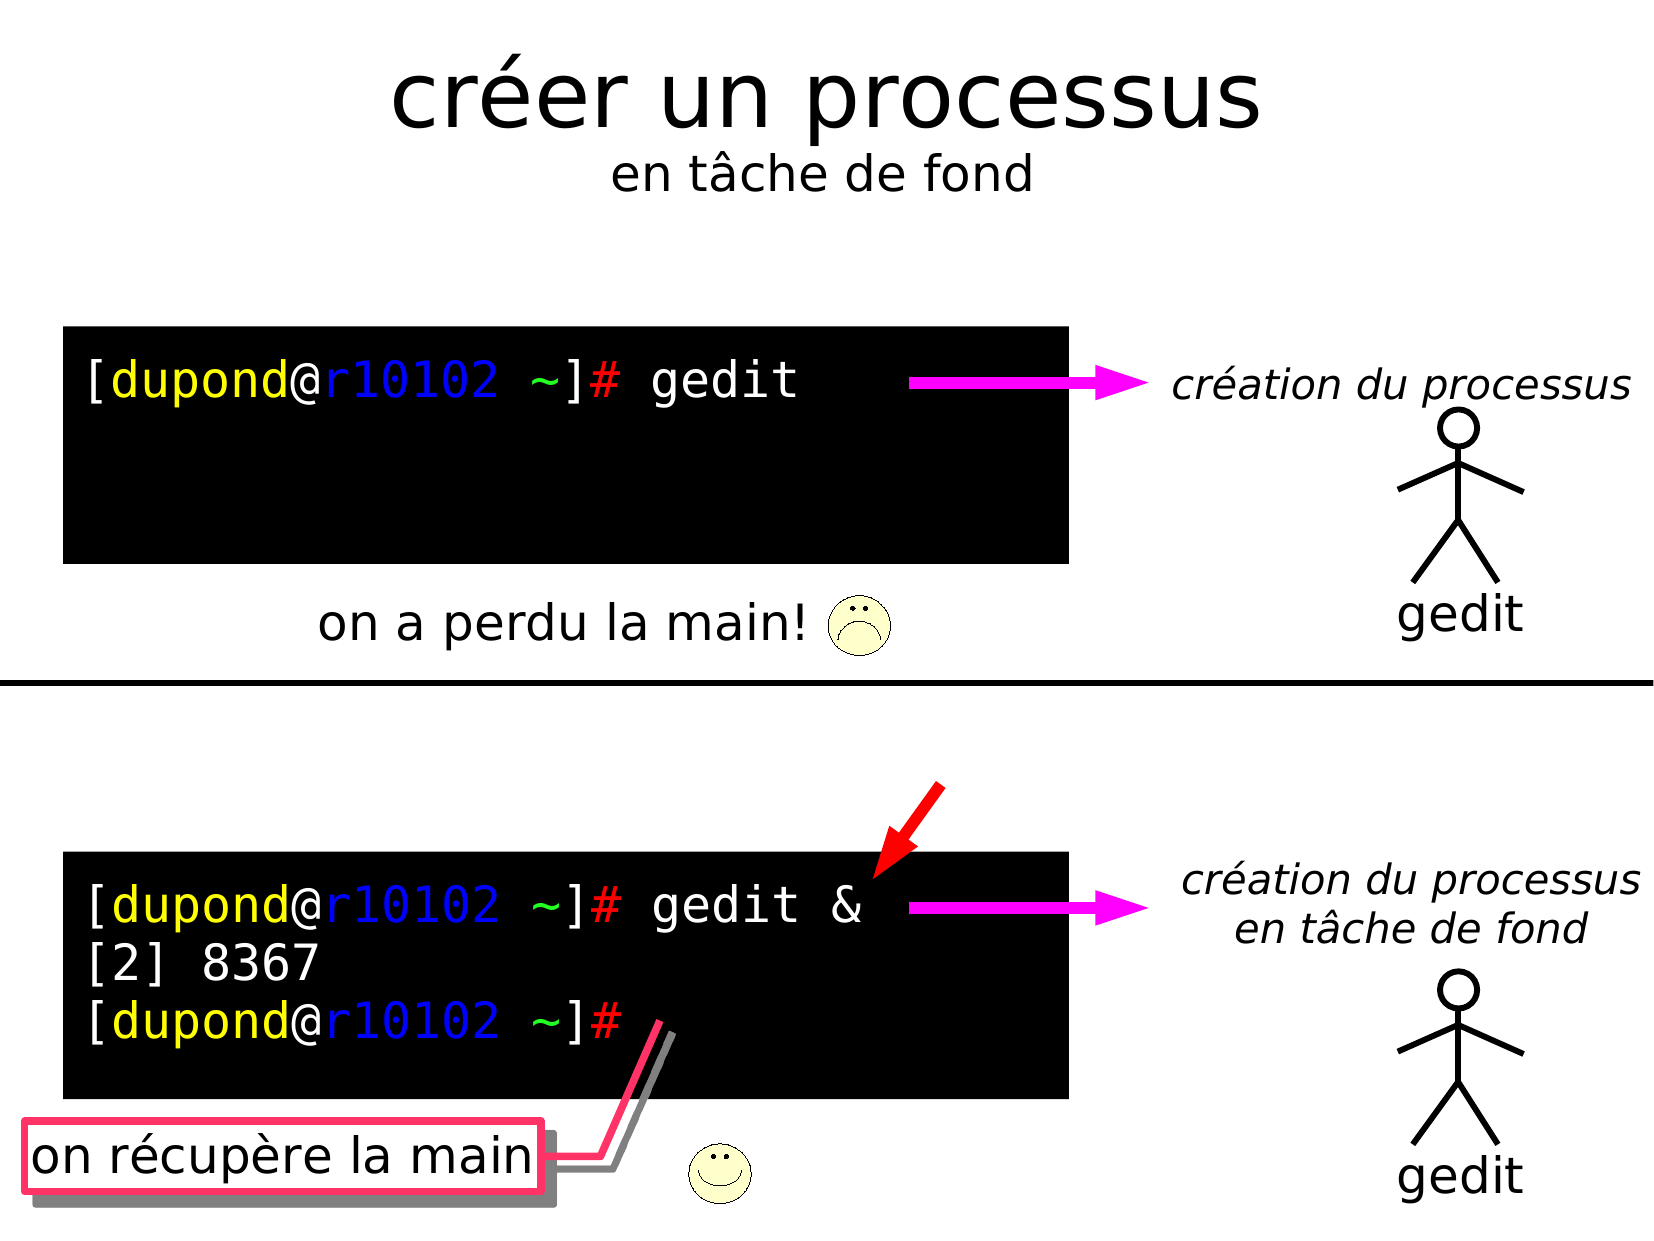

# créer un processus
en tâche de fond
[dupond@r10102 ~]# gedit
création du processus
gedit
on a perdu la main!
[dupond@r10102 ~]# gedit &
[2] 8367
[dupond@r10102 ~]#
création du processus
en tâche de fond
gedit